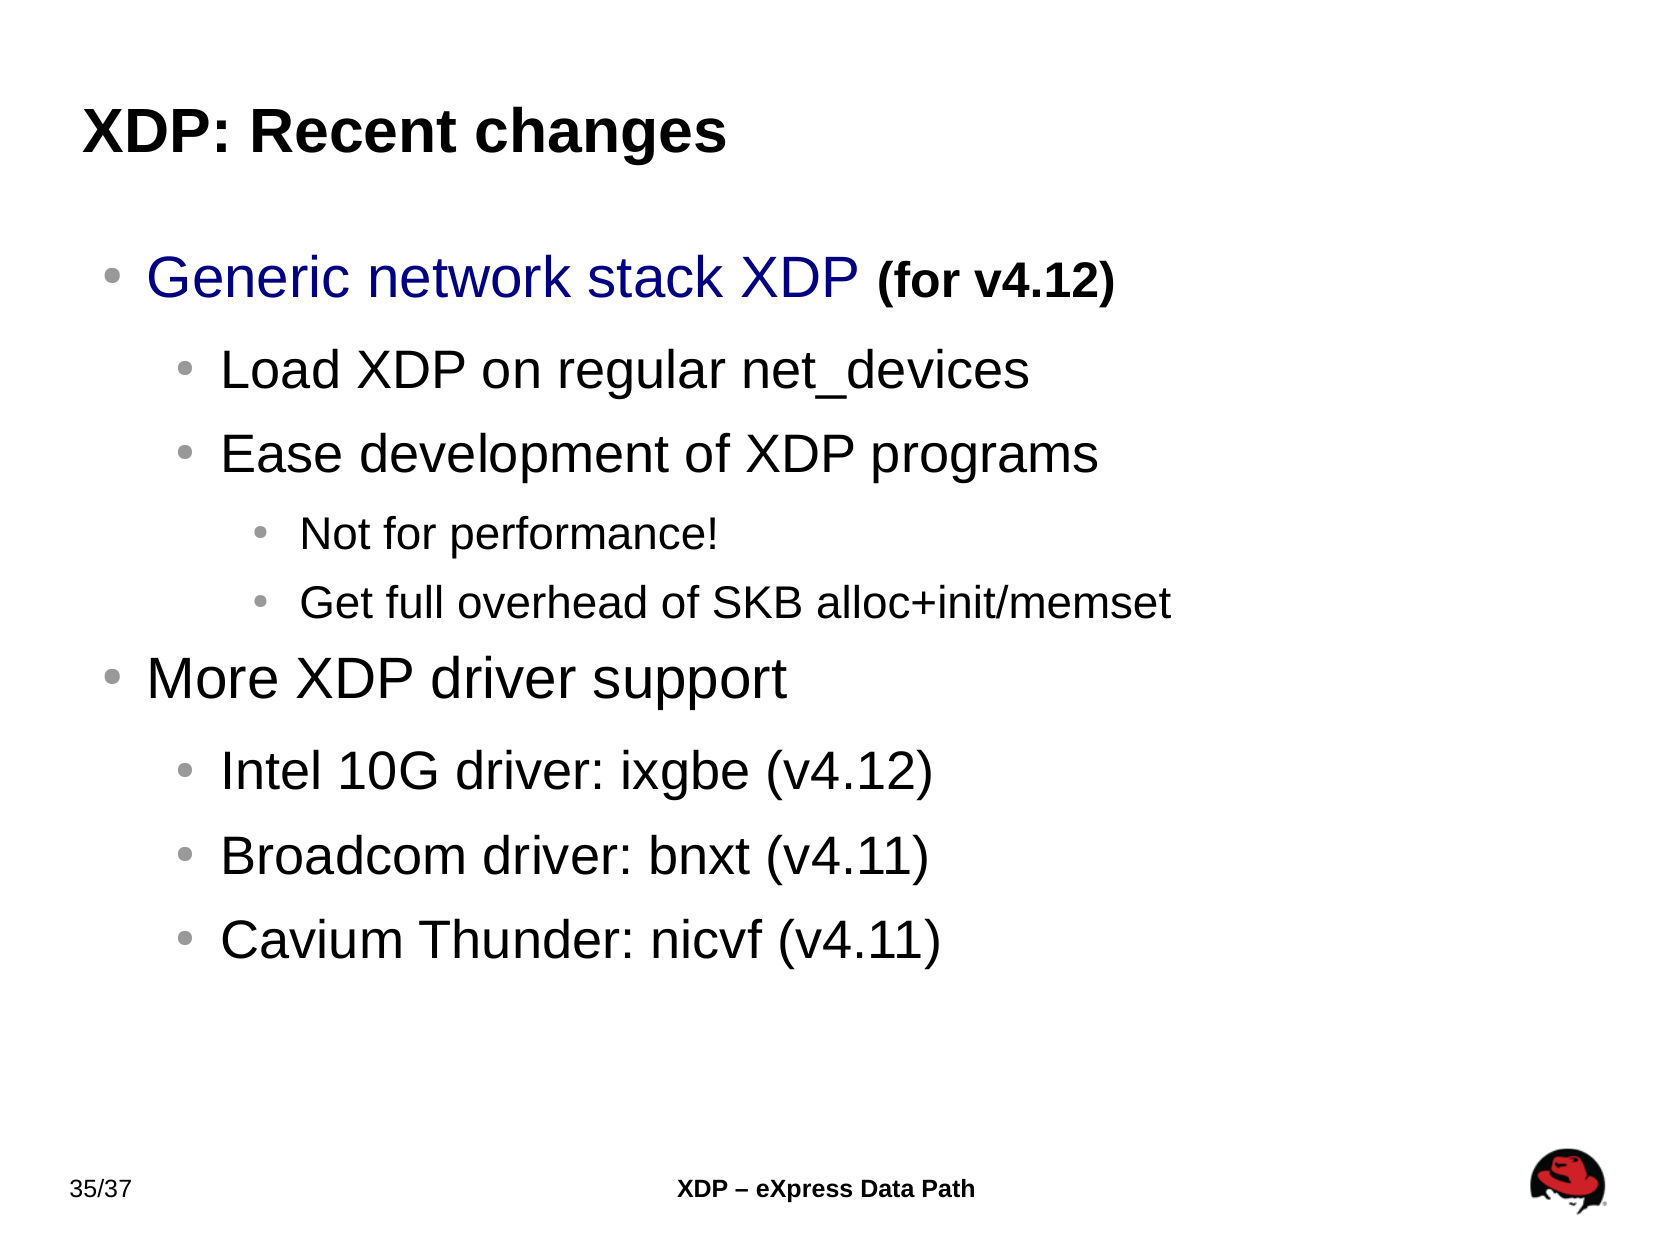

# XDP: Recent changes
Generic network stack XDP (for v4.12)
Load XDP on regular net_devices
Ease development of XDP programs
Not for performance!
Get full overhead of SKB alloc+init/memset
More XDP driver support
Intel 10G driver: ixgbe (v4.12)
Broadcom driver: bnxt (v4.11)
Cavium Thunder: nicvf (v4.11)